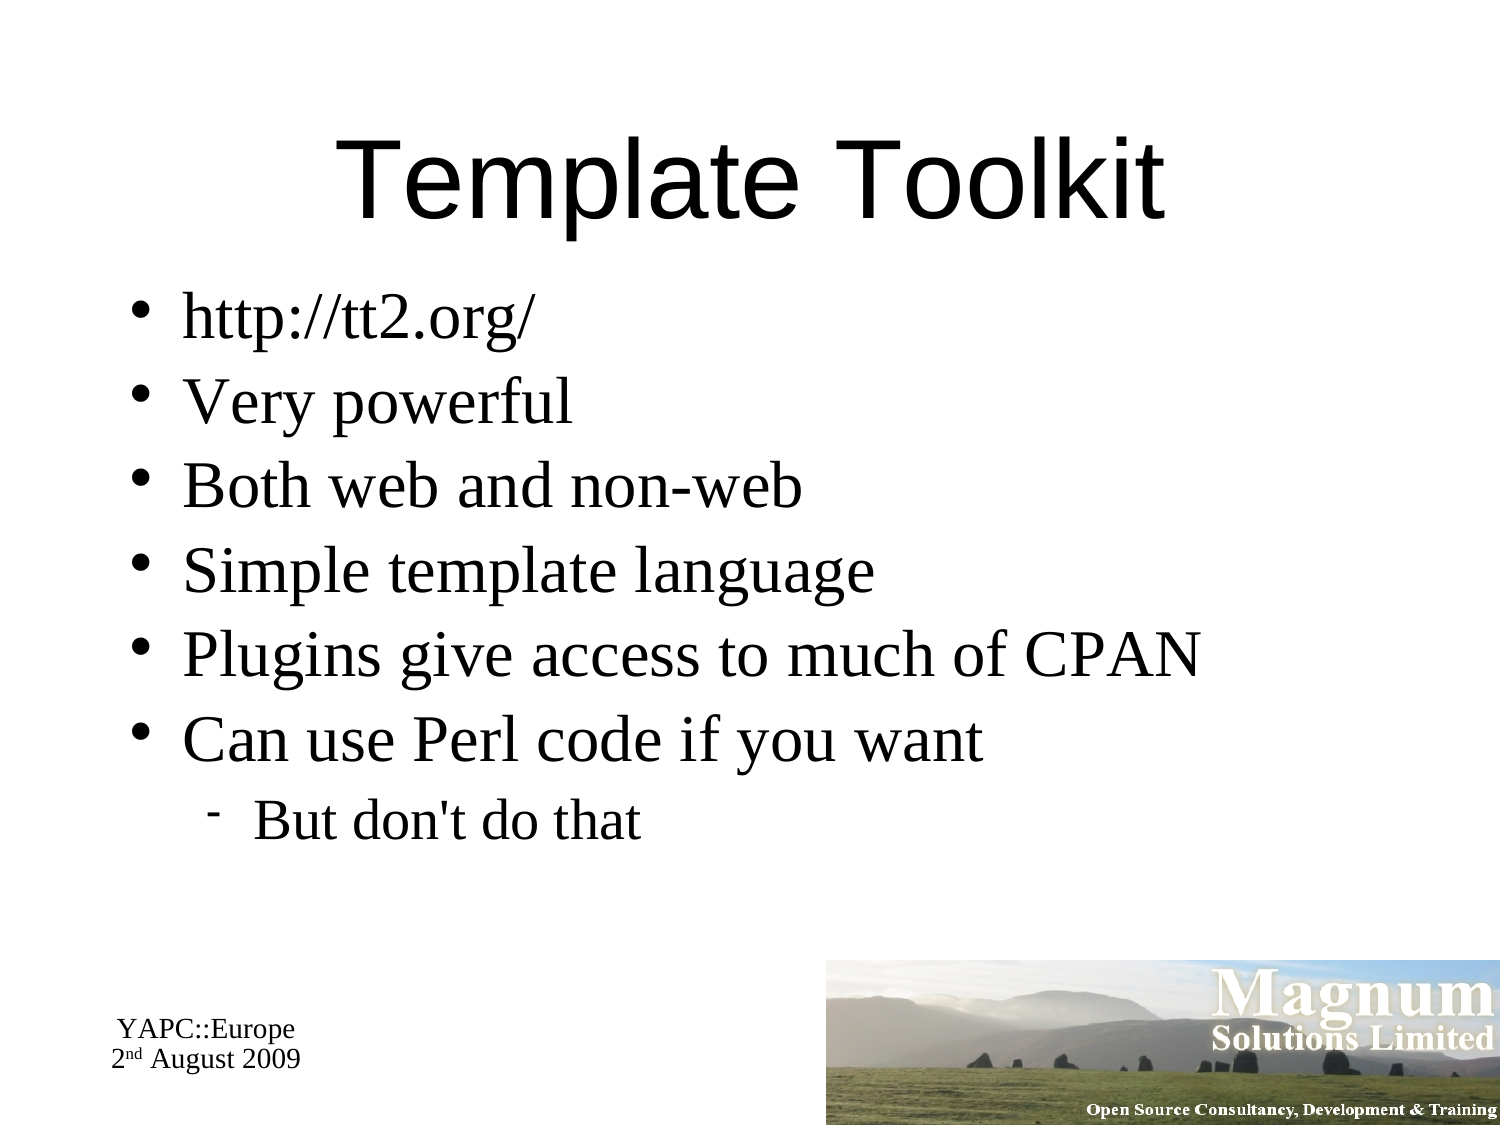

# Template Toolkit
http://tt2.org/
Very powerful
Both web and non-web
Simple template language
Plugins give access to much of CPAN
Can use Perl code if you want
But don't do that
115